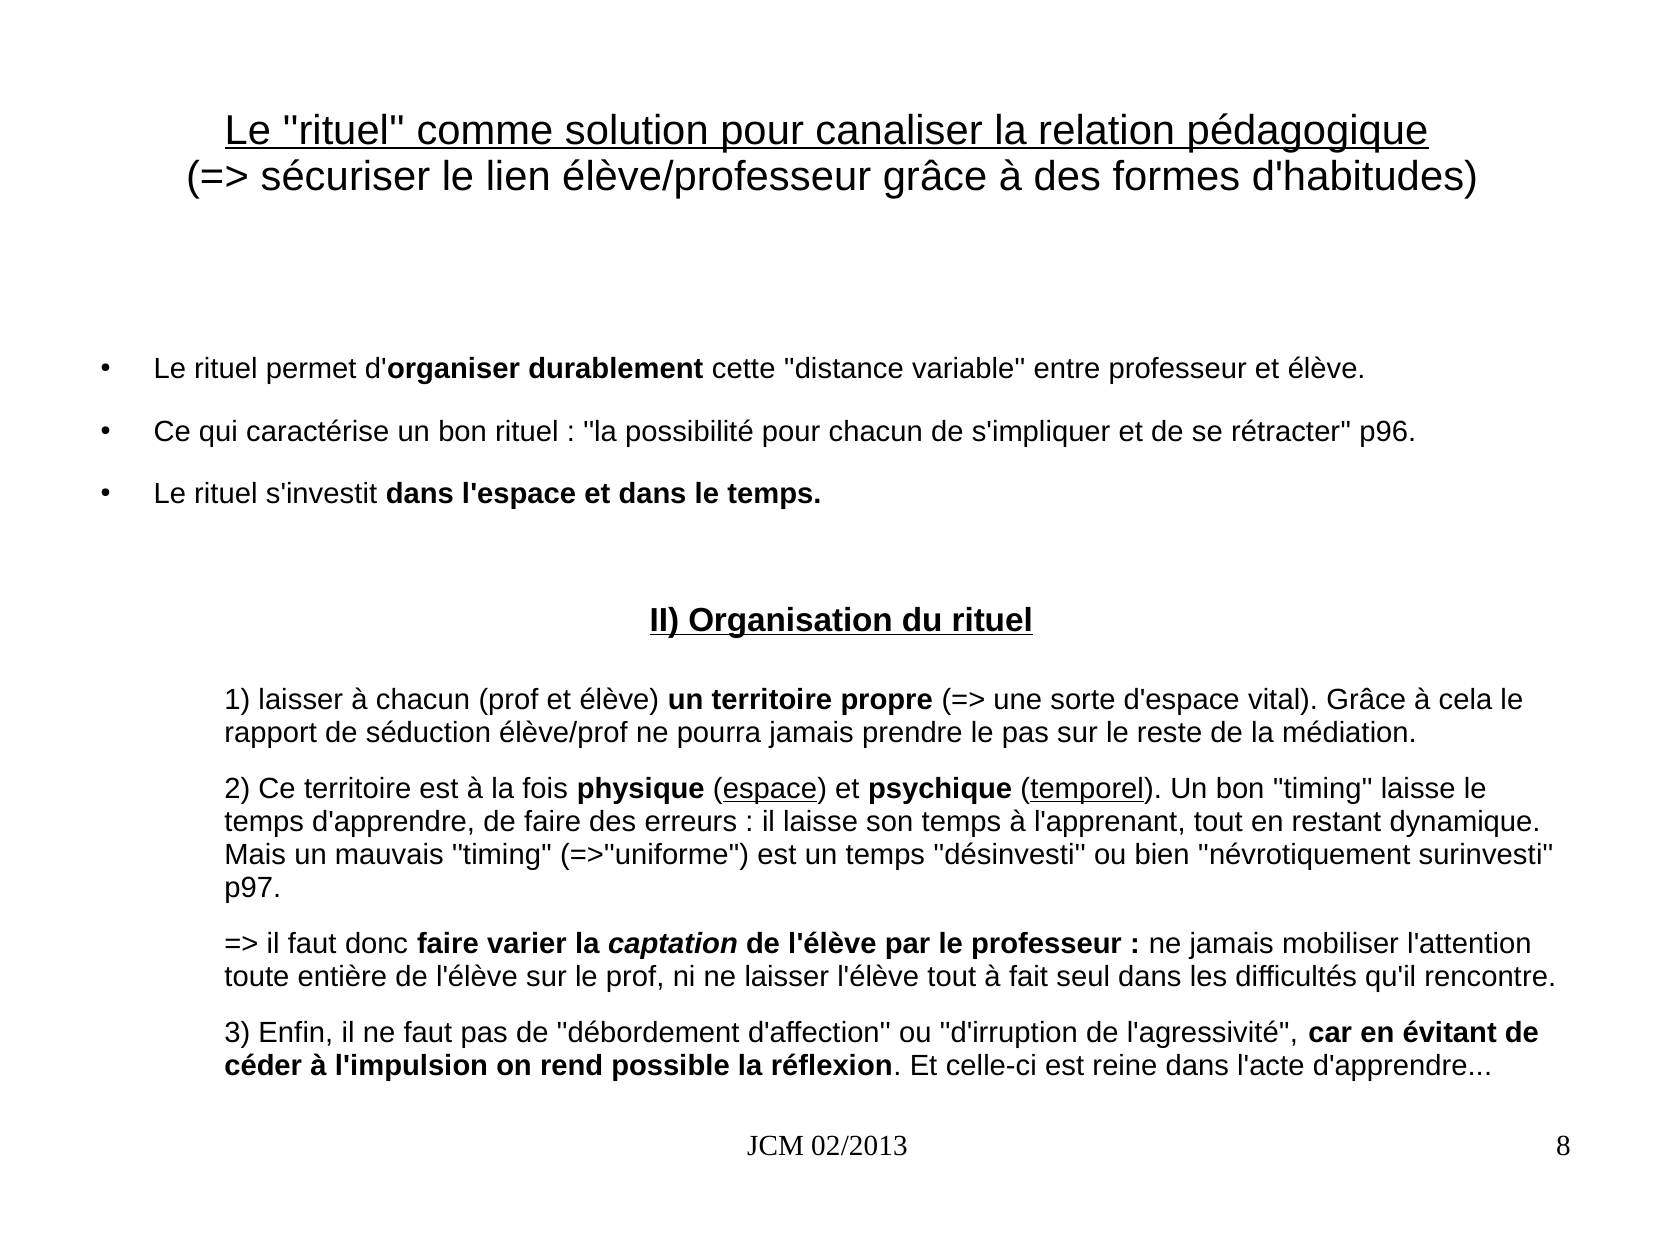

# Le ''rituel'' comme solution pour canaliser la relation pédagogique (=> sécuriser le lien élève/professeur grâce à des formes d'habitudes)
Le rituel permet d'organiser durablement cette ''distance variable'' entre professeur et élève.
Ce qui caractérise un bon rituel : ''la possibilité pour chacun de s'impliquer et de se rétracter'' p96.
Le rituel s'investit dans l'espace et dans le temps.
II) Organisation du rituel
1) laisser à chacun (prof et élève) un territoire propre (=> une sorte d'espace vital). Grâce à cela le rapport de séduction élève/prof ne pourra jamais prendre le pas sur le reste de la médiation.
2) Ce territoire est à la fois physique (espace) et psychique (temporel). Un bon ''timing'' laisse le temps d'apprendre, de faire des erreurs : il laisse son temps à l'apprenant, tout en restant dynamique. Mais un mauvais ''timing'' (=>''uniforme'') est un temps ''désinvesti'' ou bien ''névrotiquement surinvesti'' p97.
=> il faut donc faire varier la captation de l'élève par le professeur : ne jamais mobiliser l'attention toute entière de l'élève sur le prof, ni ne laisser l'élève tout à fait seul dans les difficultés qu'il rencontre.
3) Enfin, il ne faut pas de ''débordement d'affection'' ou ''d'irruption de l'agressivité'', car en évitant de céder à l'impulsion on rend possible la réflexion. Et celle-ci est reine dans l'acte d'apprendre...
JCM 02/2013
8